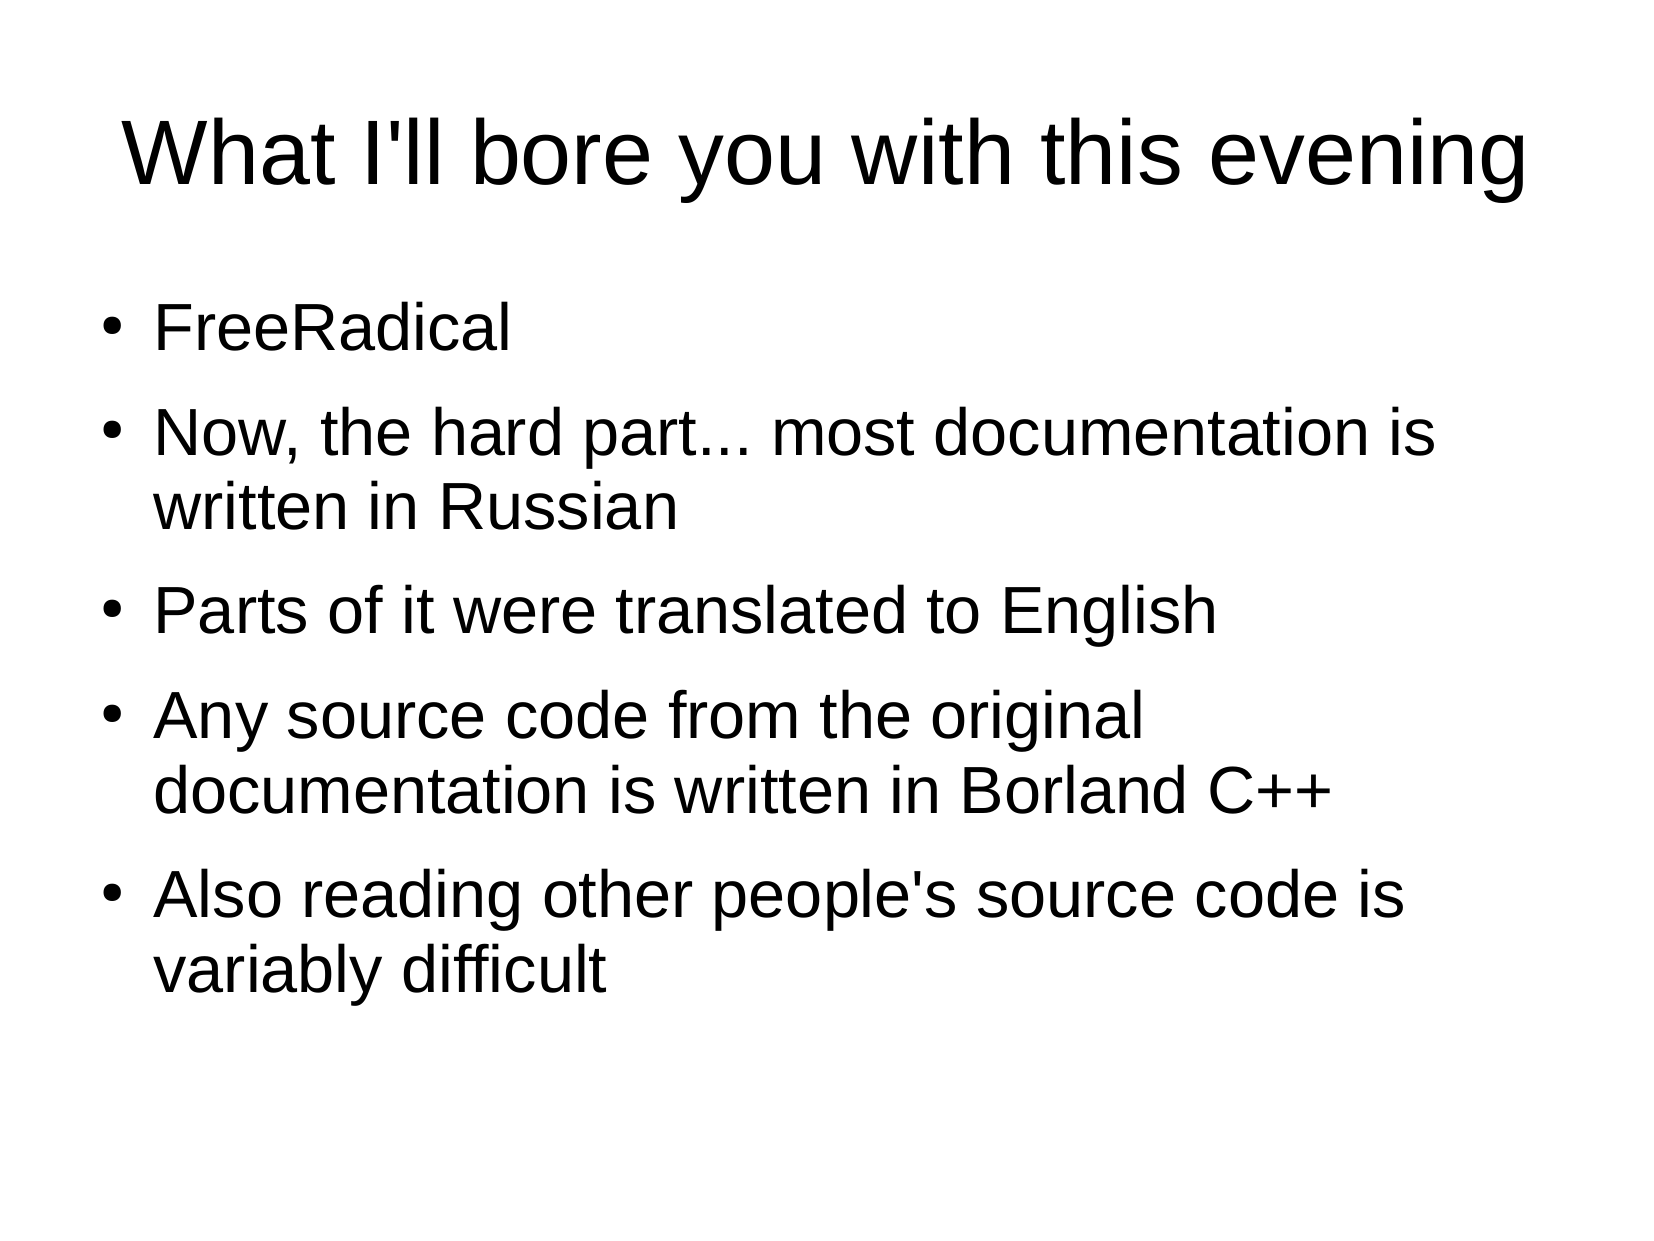

# What I'll bore you with this evening
FreeRadical
Now, the hard part... most documentation is written in Russian
Parts of it were translated to English
Any source code from the original documentation is written in Borland C++
Also reading other people's source code is variably difficult